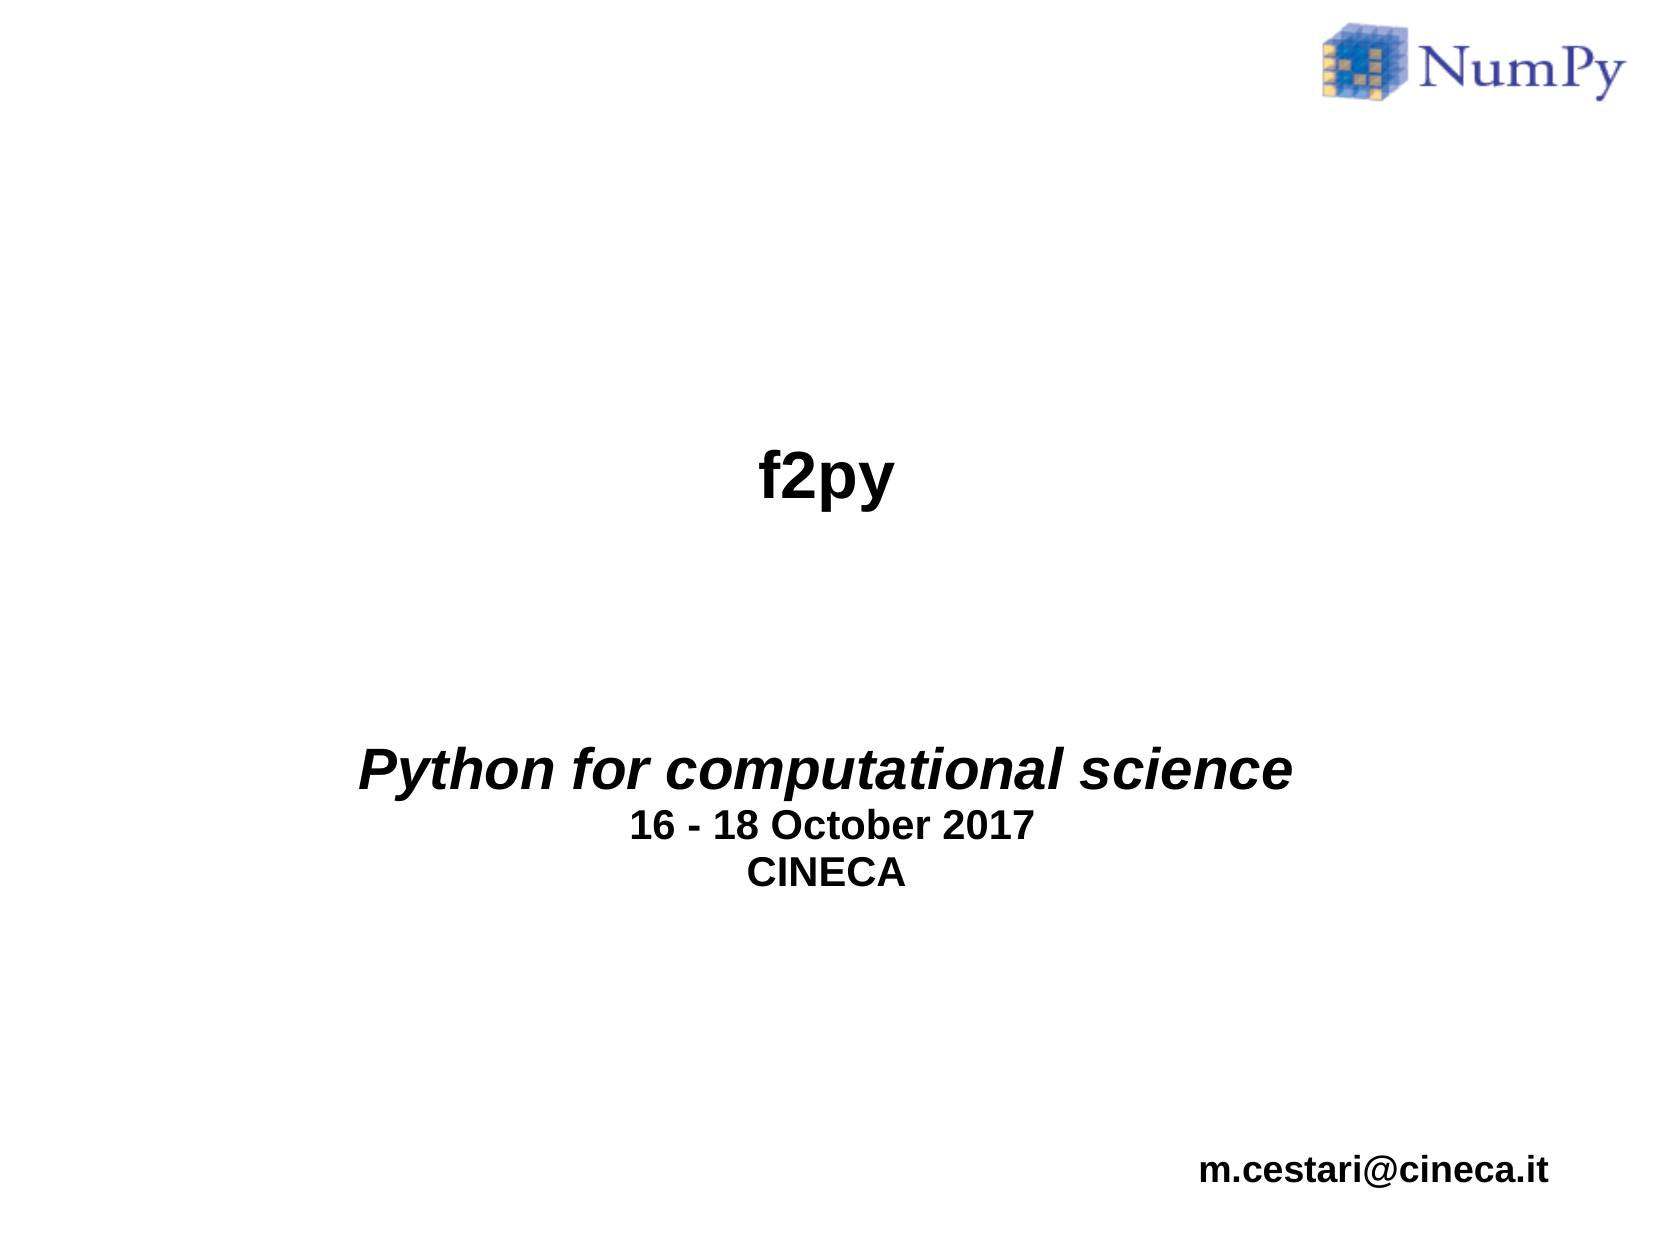

# f2py Python for computational science 16 - 18 October 2017 CINECA
m.cestari@cineca.it